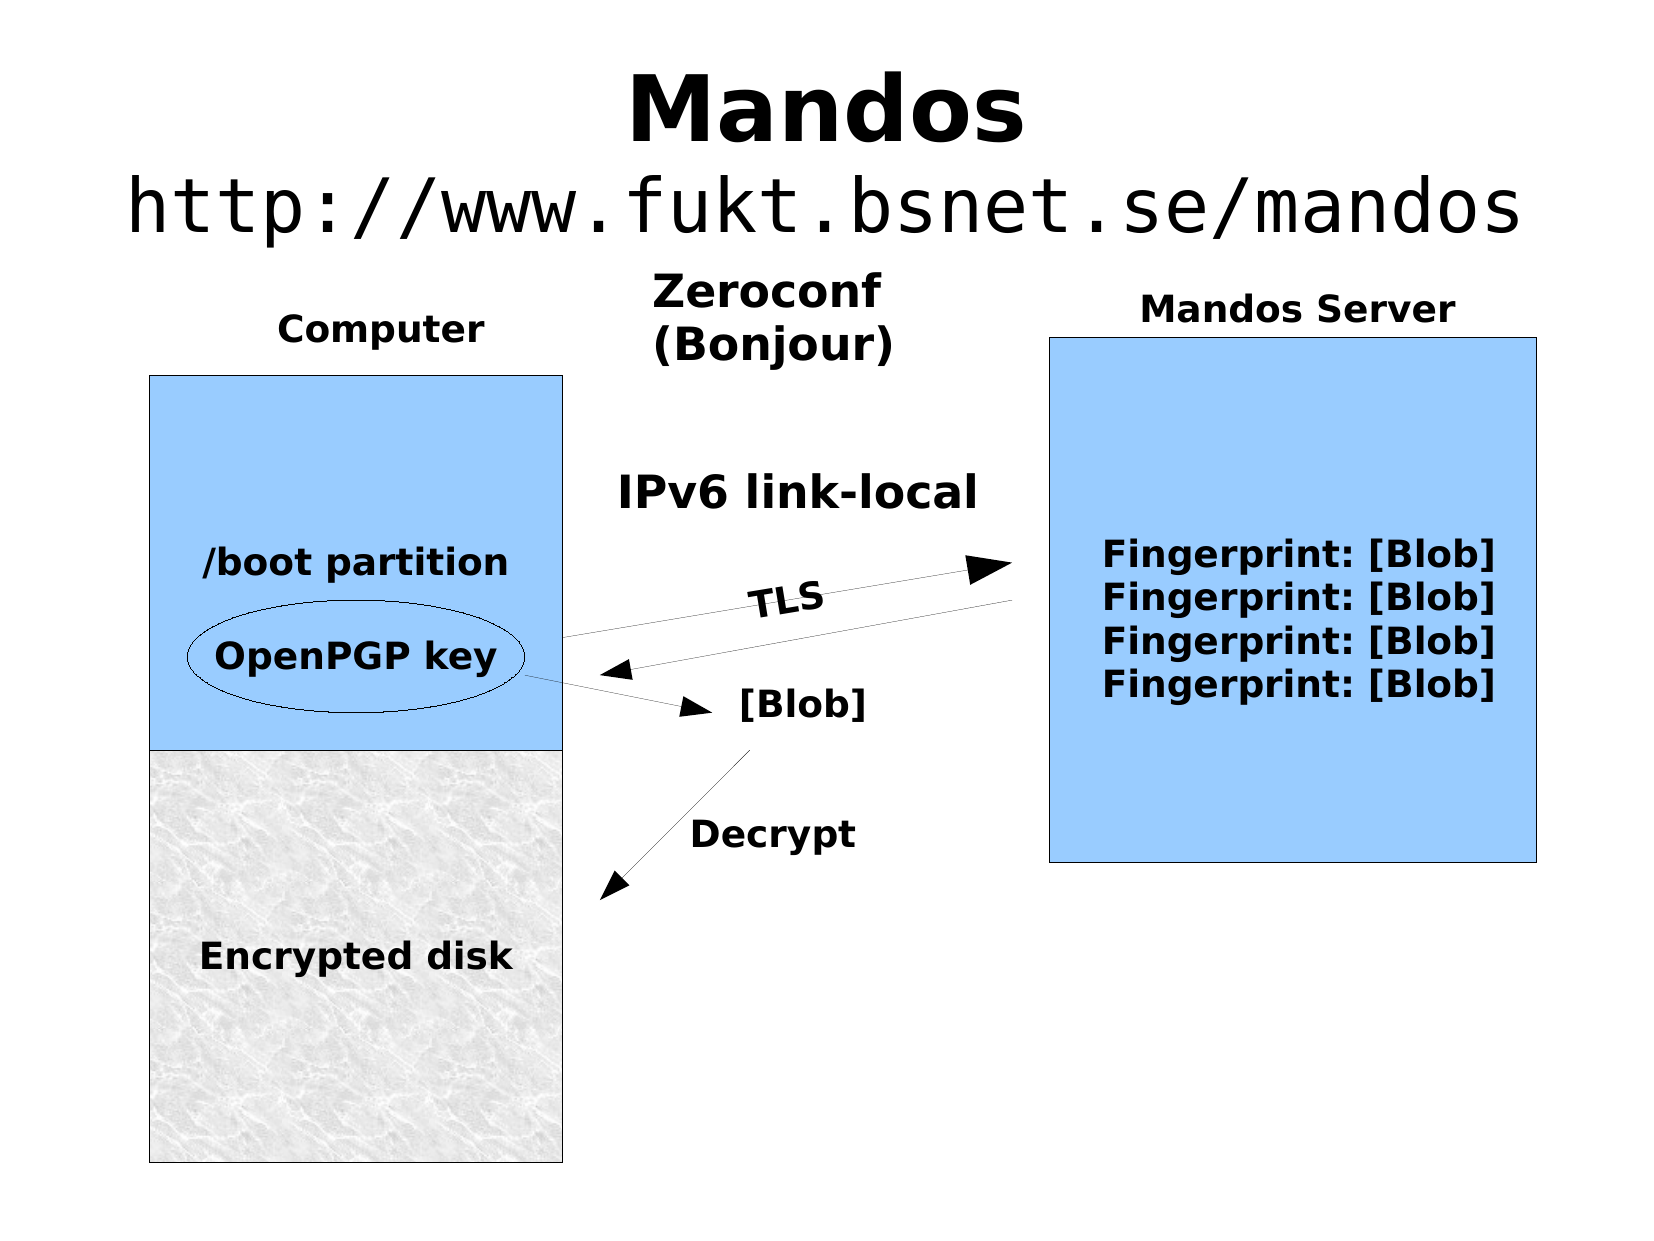

# Mandos http://www.fukt.bsnet.se/mandos
Zeroconf
(Bonjour)
Mandos Server
Computer
/boot partition
IPv6 link-local
Fingerprint: [Blob]
Fingerprint: [Blob]
Fingerprint: [Blob]
Fingerprint: [Blob]
TLS
OpenPGP key
[Blob]
Encrypted disk
Decrypt